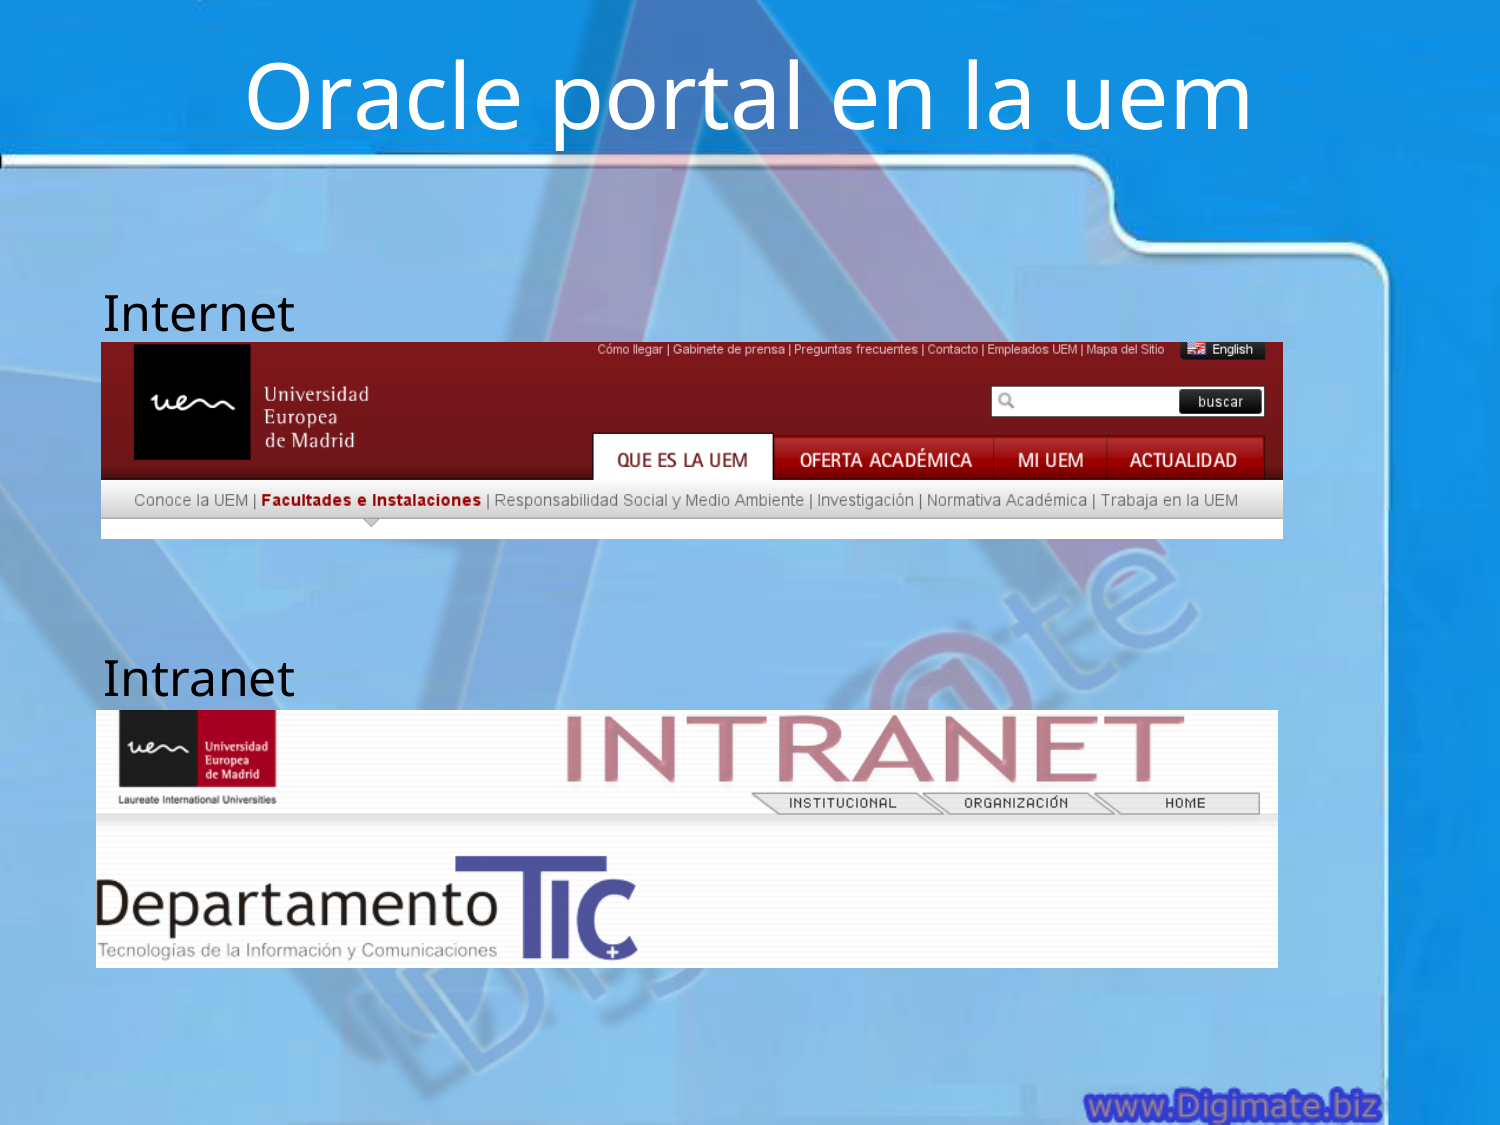

# Oracle portal en la uem
Internet
Intranet